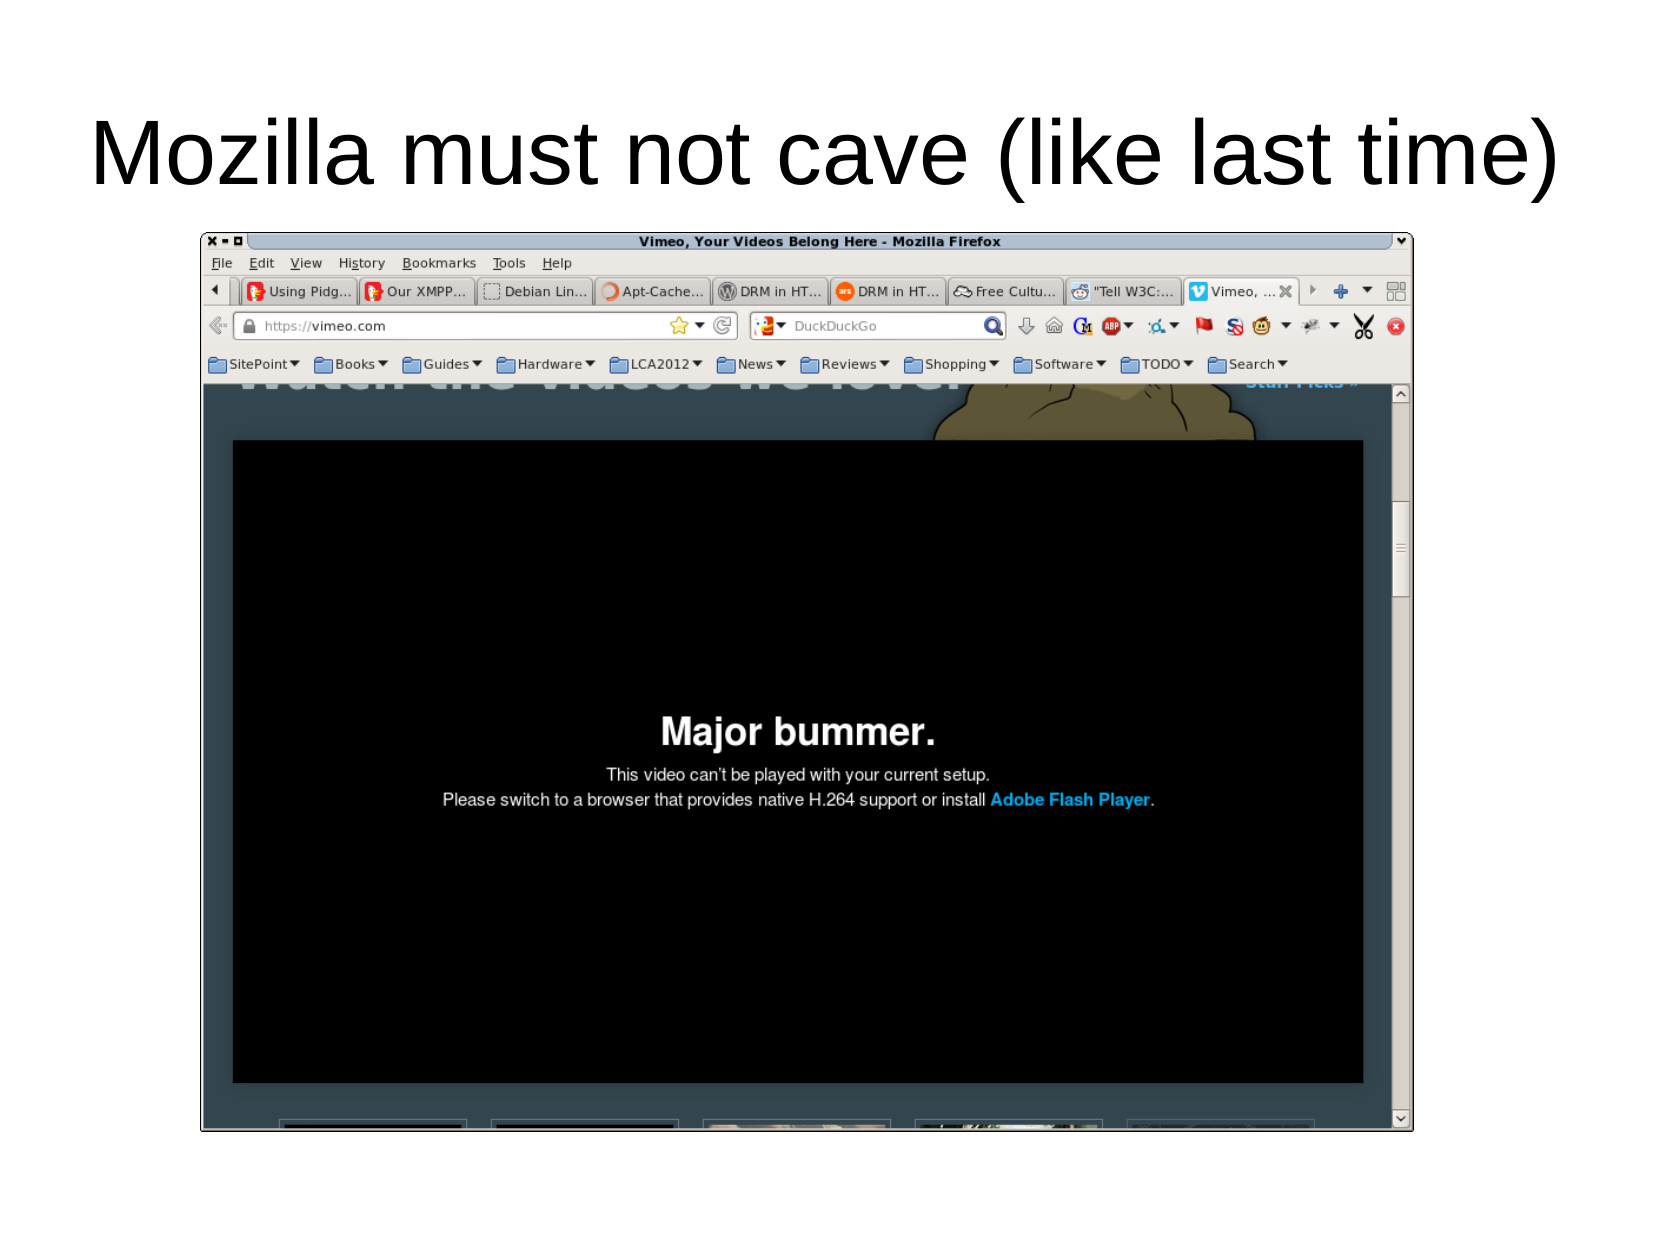

# Mozilla must not cave (like last time)